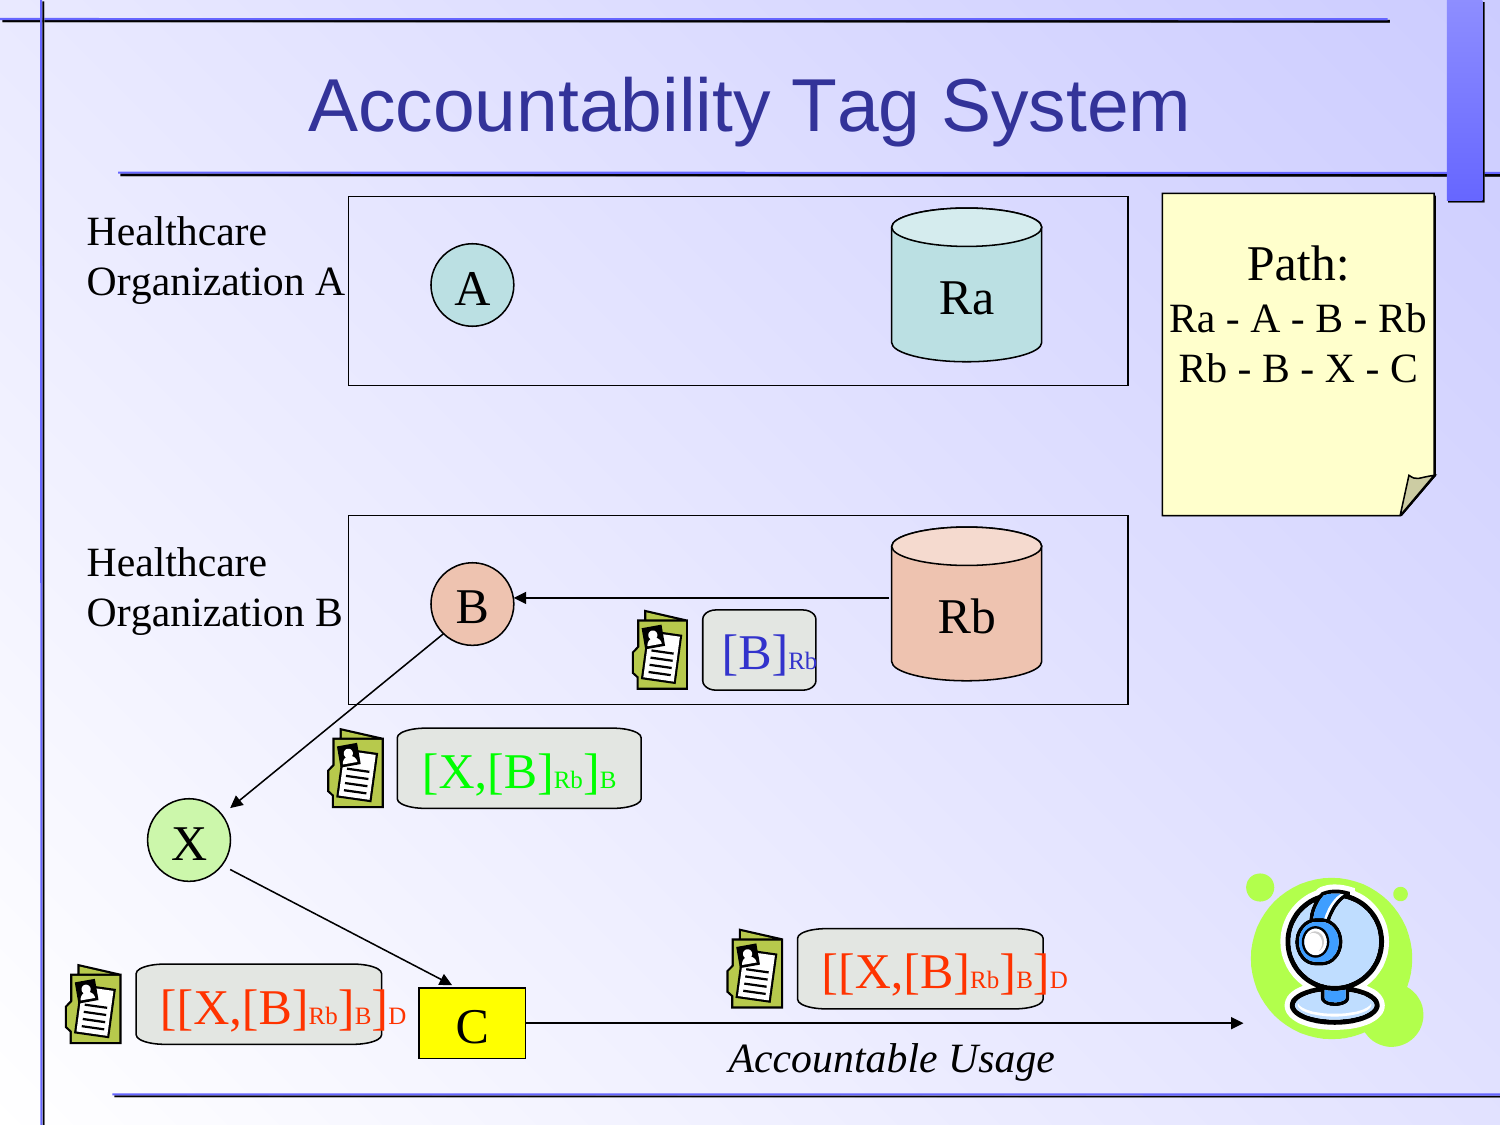

# Accountability Tag System
Path:
Ra - A - B - Rb
Rb - B - X - C
Healthcare
Organization A
Path:
Ra - A - B - Rb
Ra
A
Healthcare
Organization B
Rb
B
[B]Rb
[X,[B]Rb]B
X
[[X,[B]Rb]B]D
[[X,[B]Rb]B]D
Accountable Usage
C